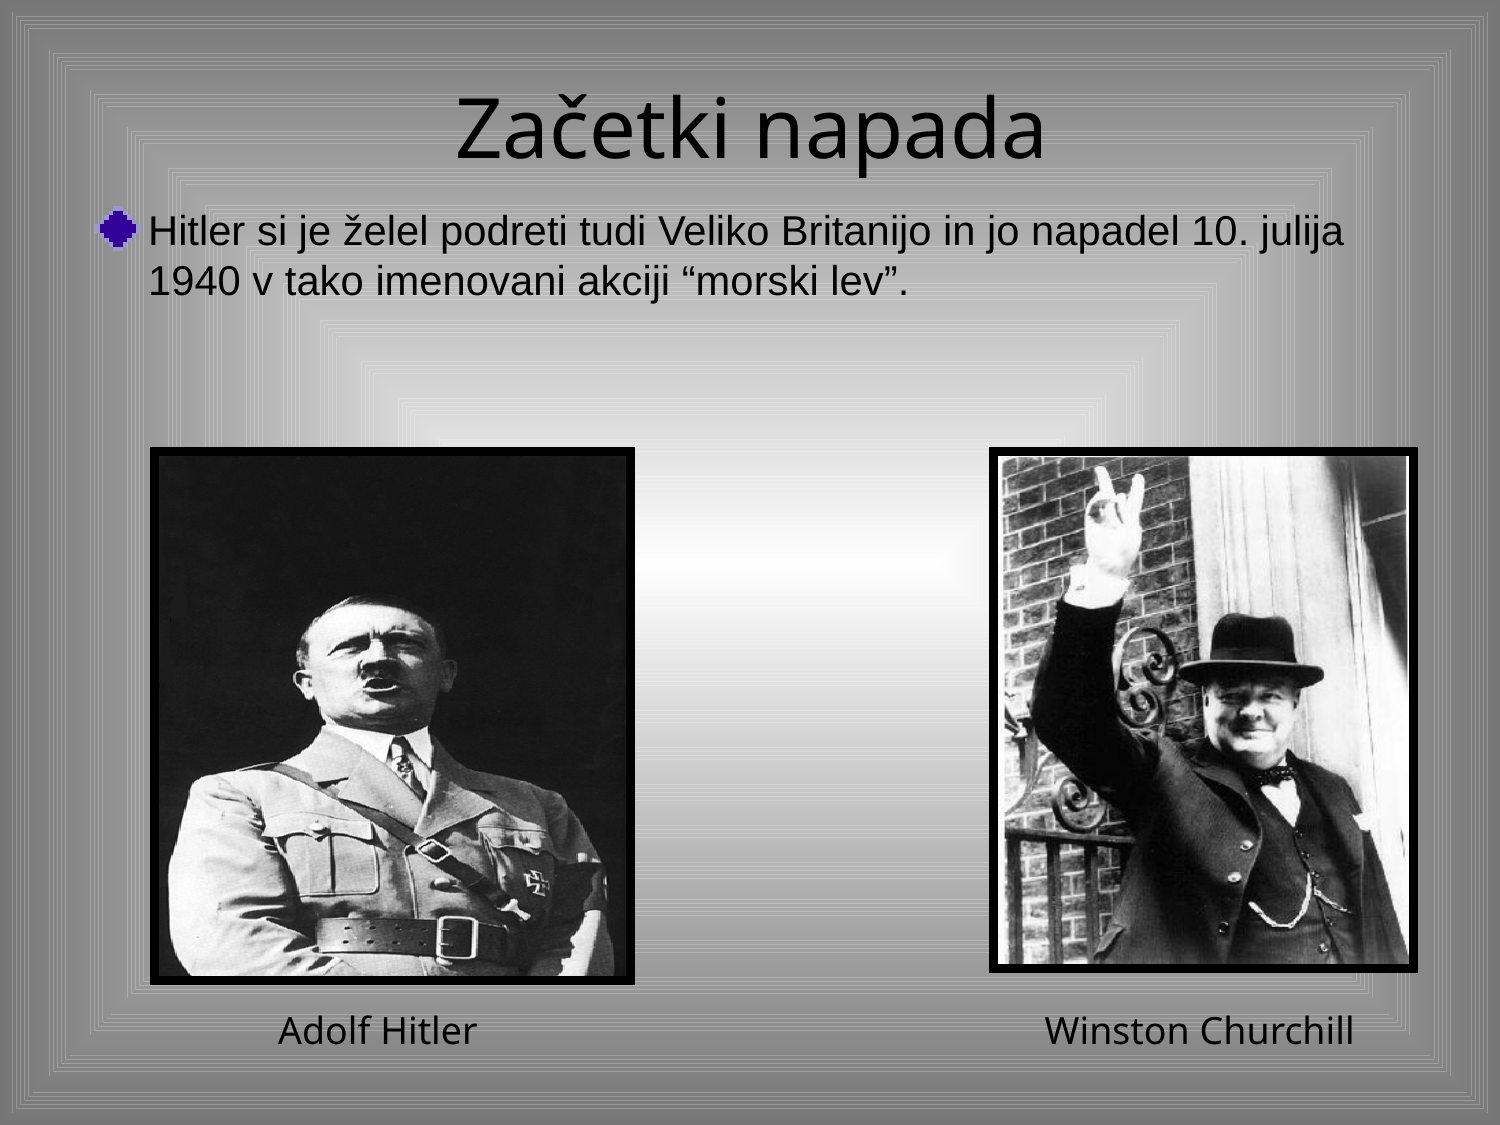

# Začetki napada
Hitler si je želel podreti tudi Veliko Britanijo in jo napadel 10. julija 1940 v tako imenovani akciji “morski lev”.
Adolf Hitler
Winston Churchill